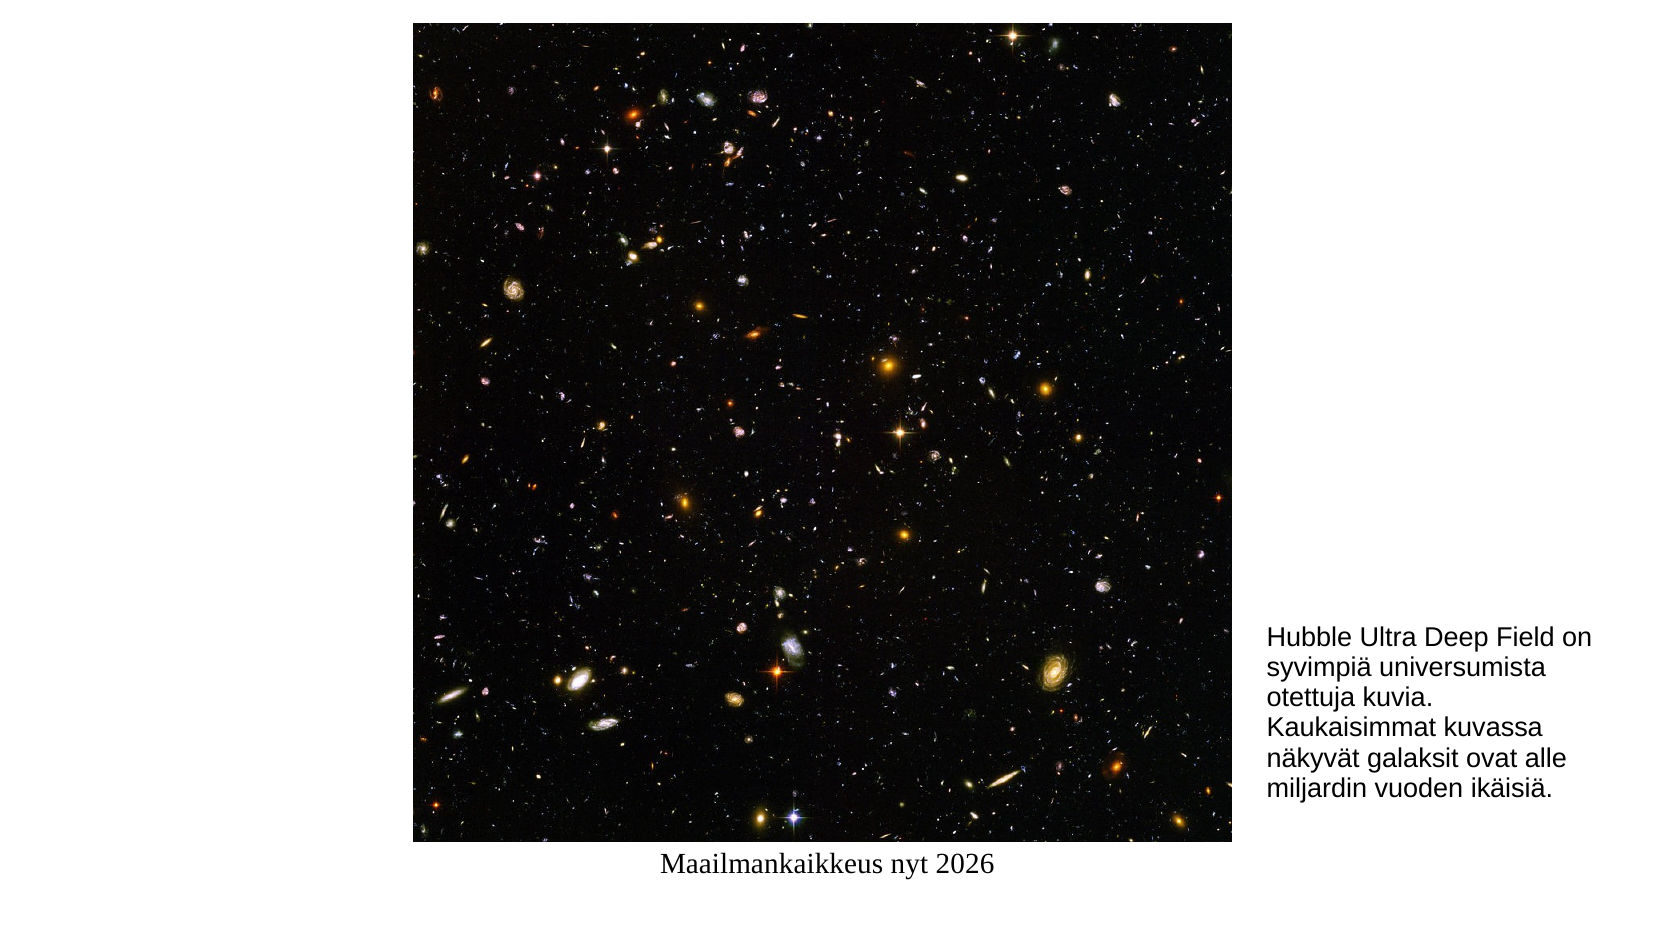

Hubble Ultra Deep Field on syvimpiä universumista otettuja kuvia. Kaukaisimmat kuvassa näkyvät galaksit ovat alle miljardin vuoden ikäisiä.